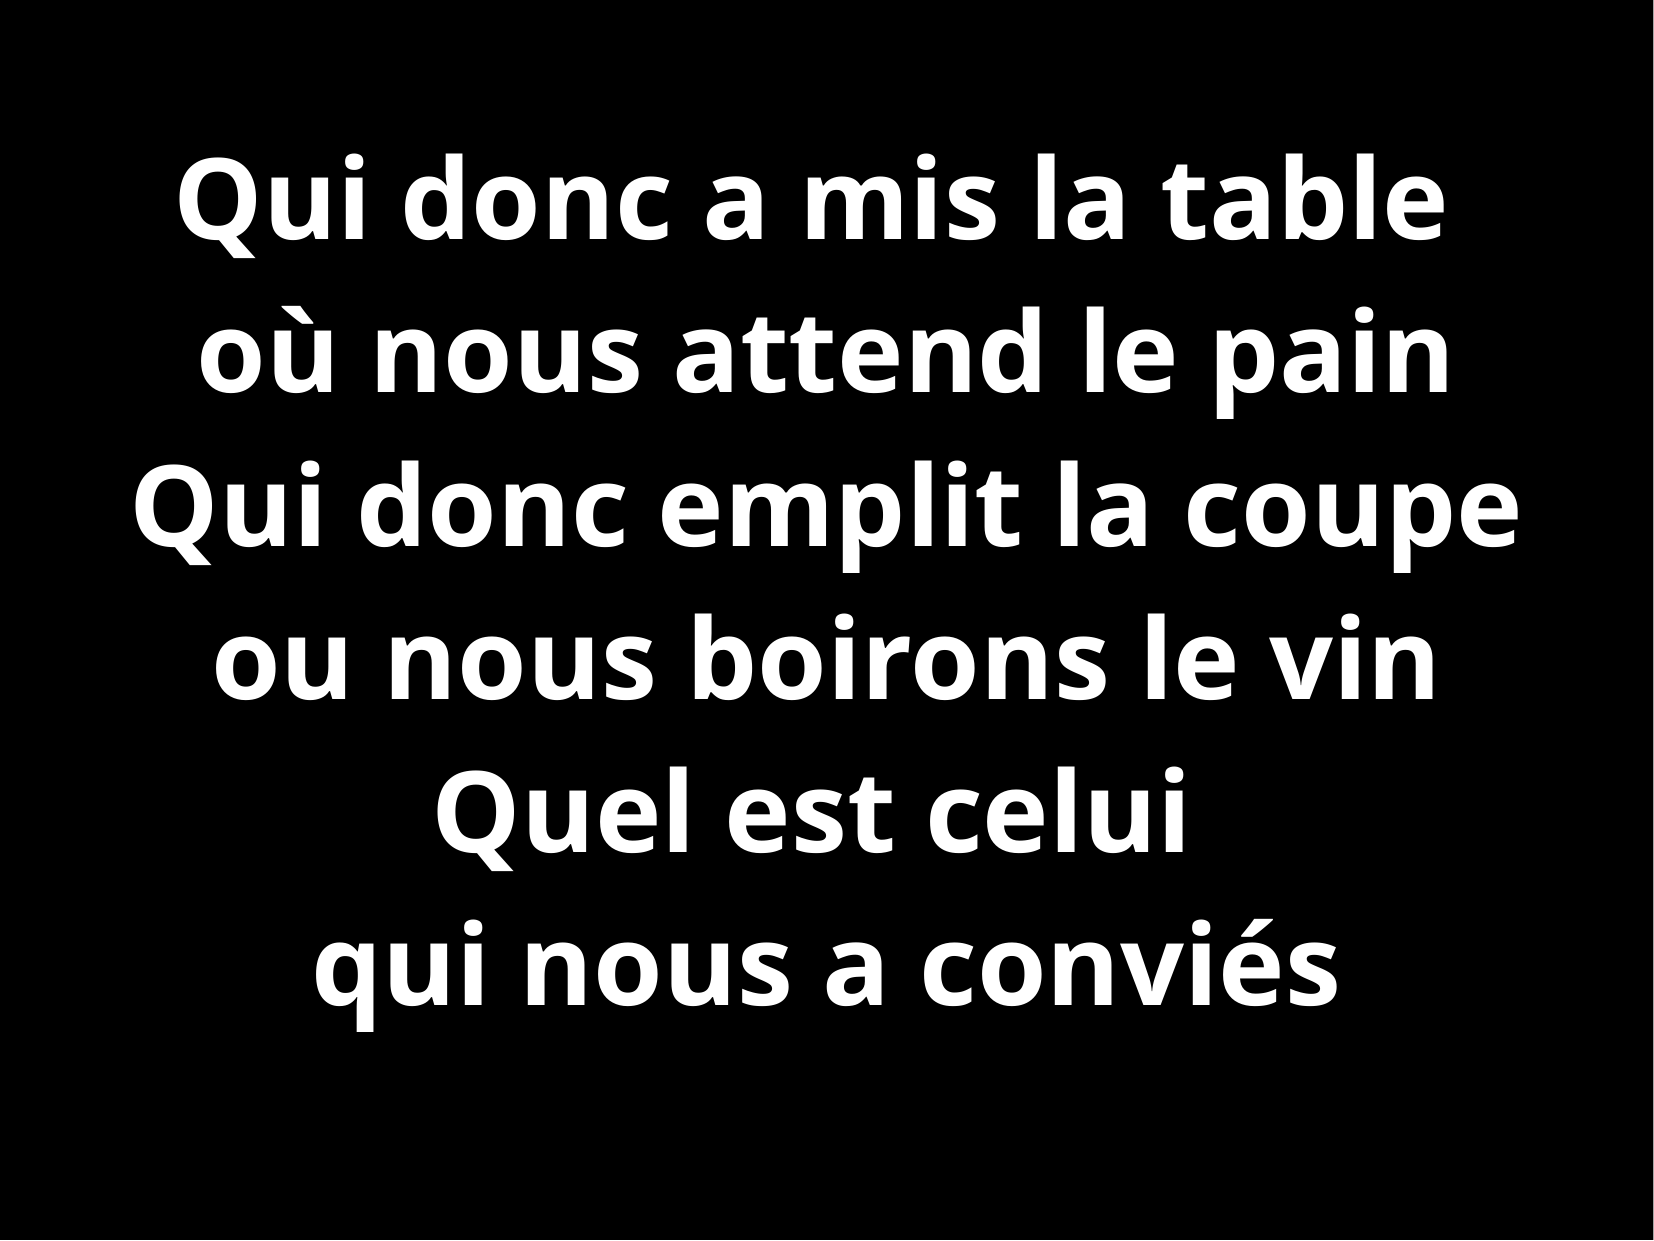

# Qui donc a mis la table
où nous attend le pain
Qui donc emplit la coupe ou nous boirons le vin
Quel est celui
qui nous a conviés